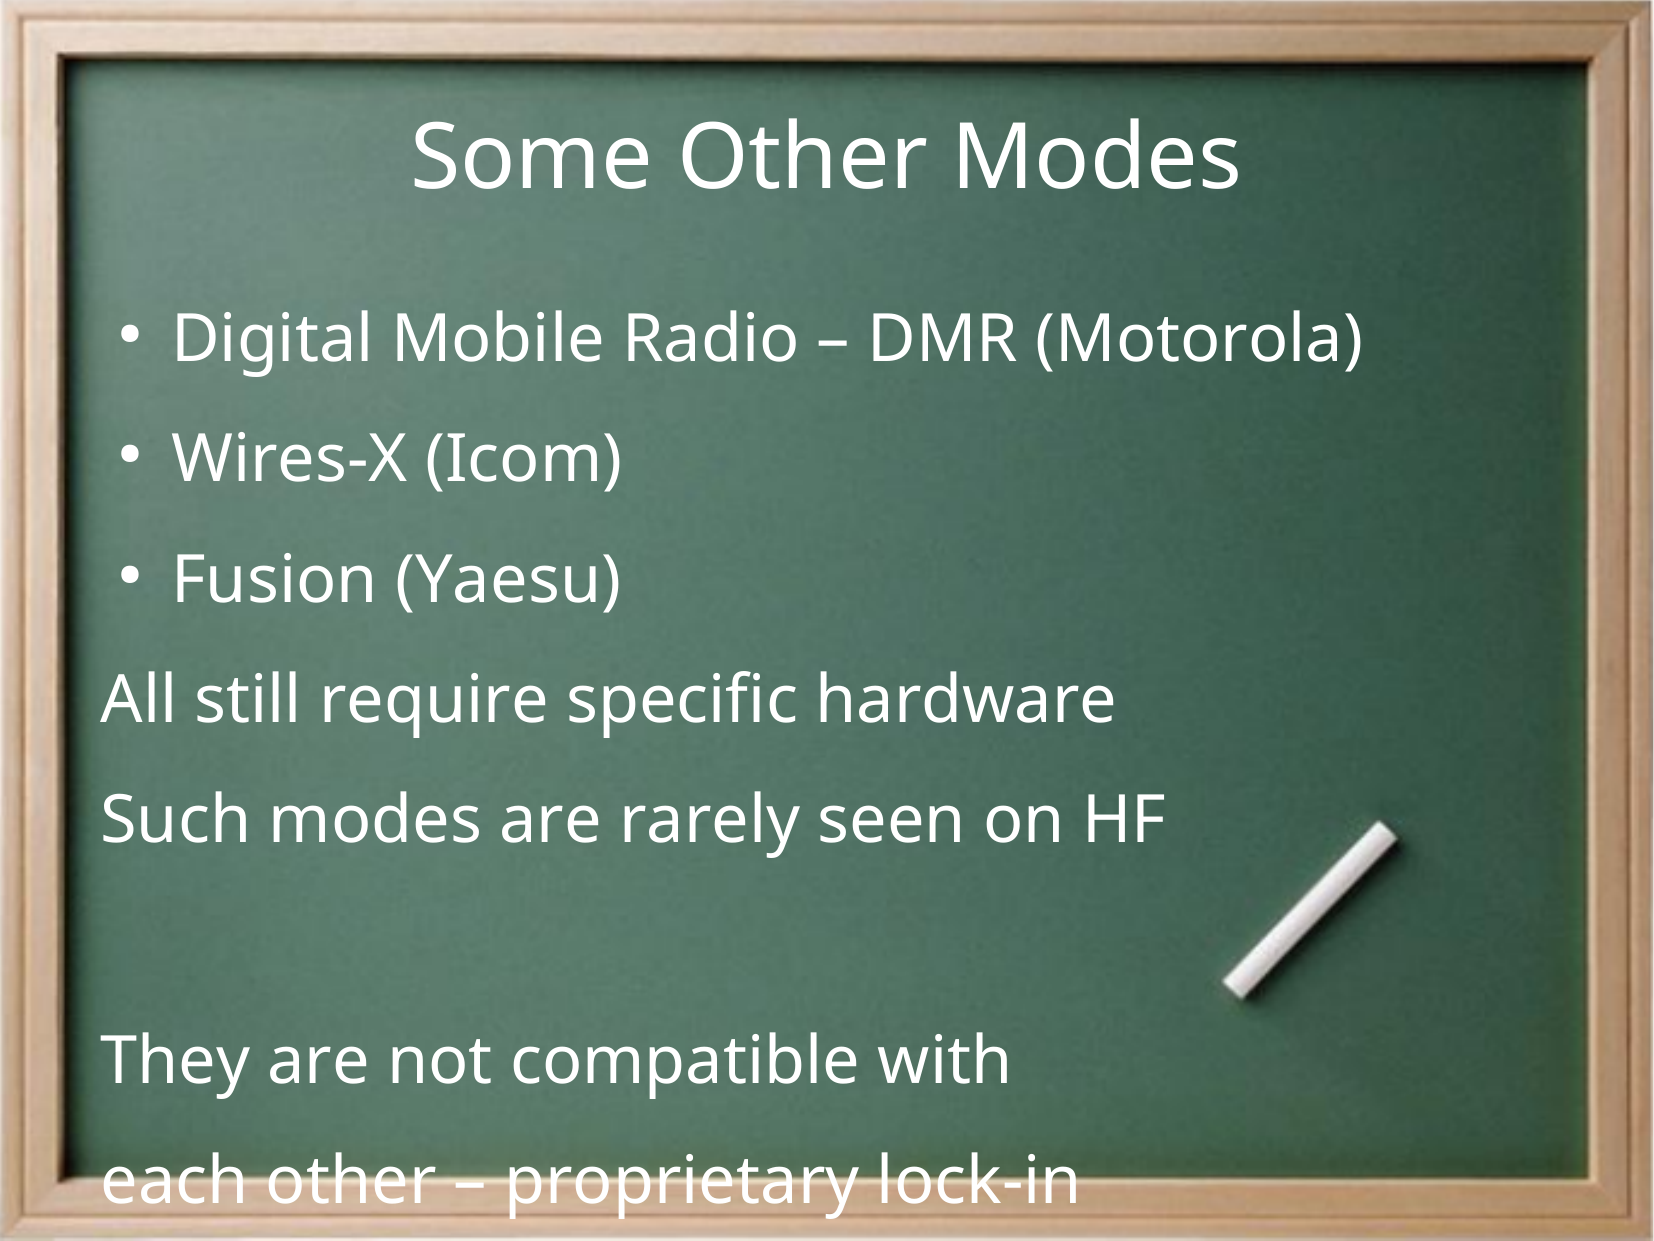

# Some Other Modes
Digital Mobile Radio – DMR (Motorola)
Wires-X (Icom)
Fusion (Yaesu)
All still require specific hardware
Such modes are rarely seen on HF
They are not compatible with
each other – proprietary lock-in